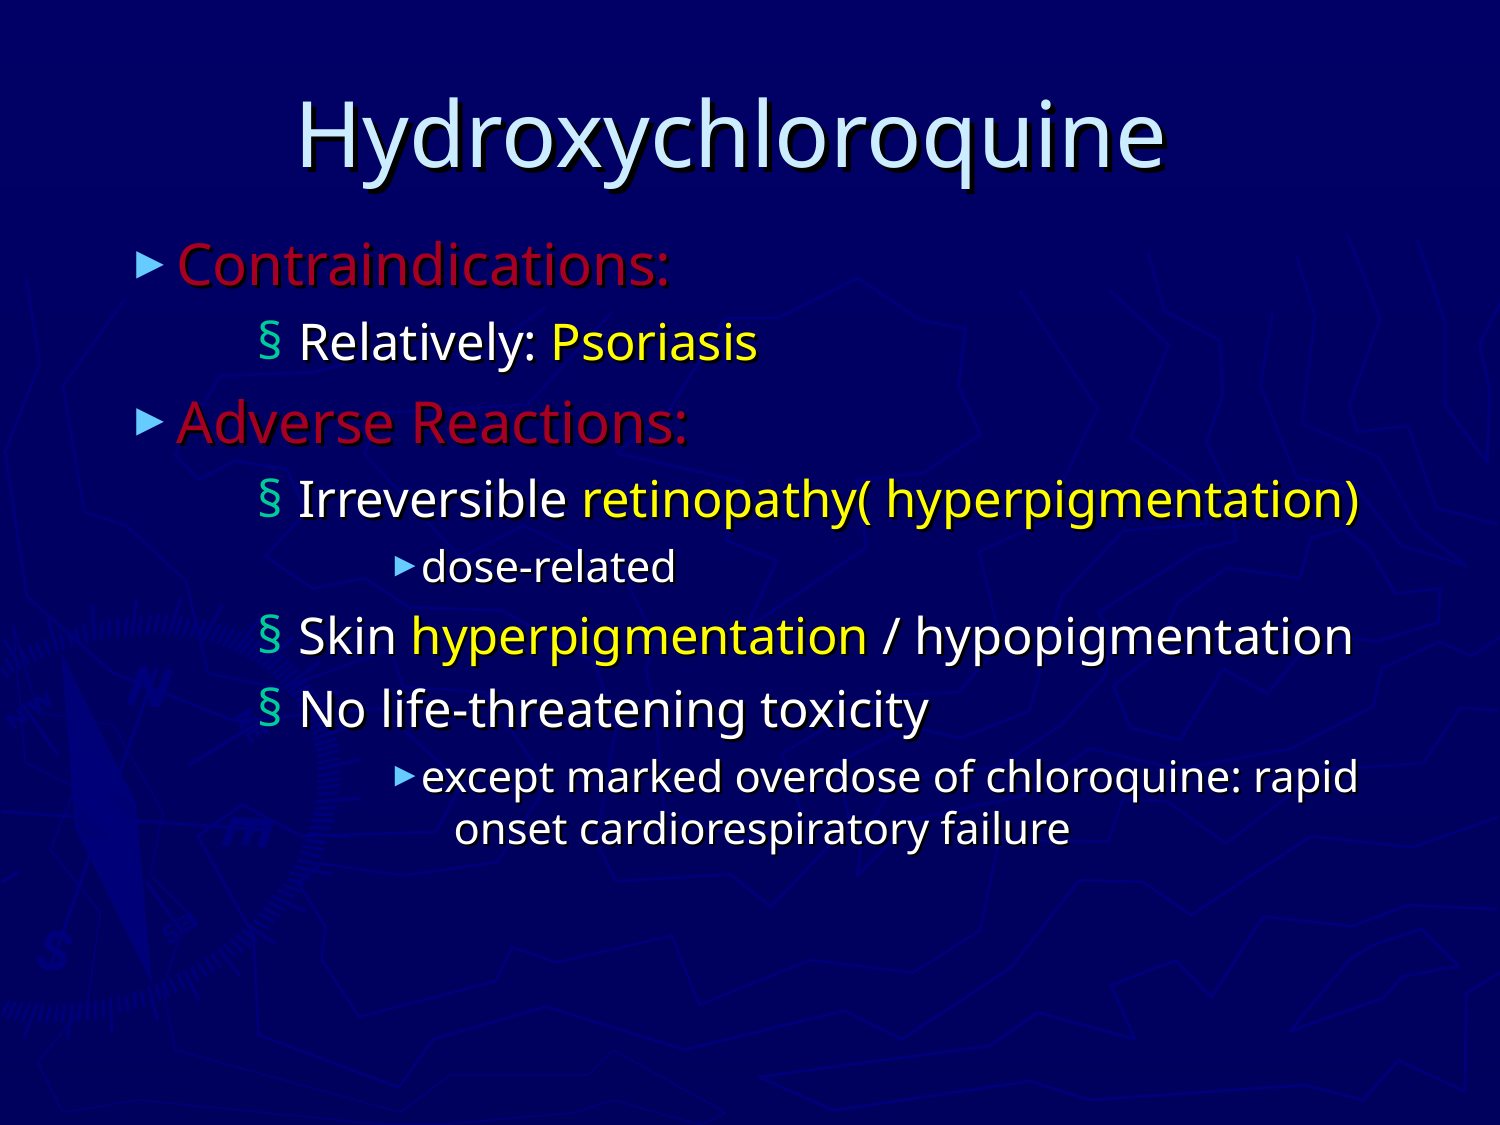

# Hydroxychloroquine
Contraindications:
Relatively: Psoriasis
Adverse Reactions:
Irreversible retinopathy( hyperpigmentation)
dose-related
Skin hyperpigmentation / hypopigmentation
No life-threatening toxicity
except marked overdose of chloroquine: rapid onset cardiorespiratory failure